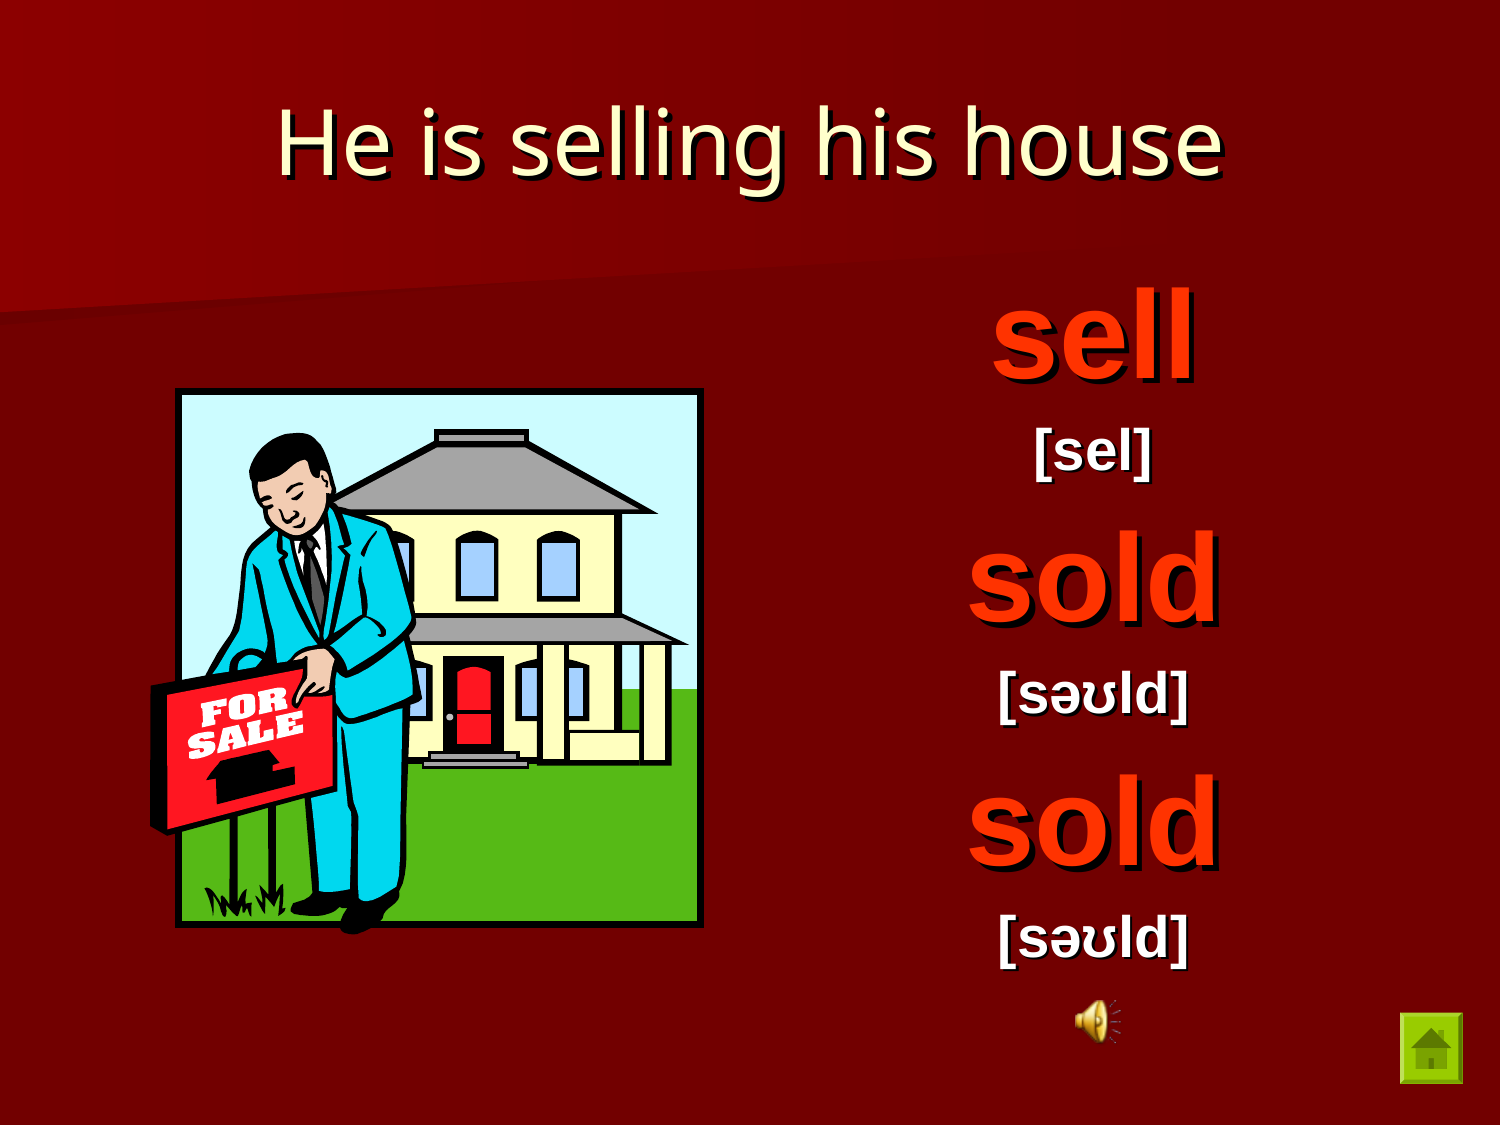

# He is selling his house
sell
[sel]
sold
[səʊld]
sold
[səʊld]